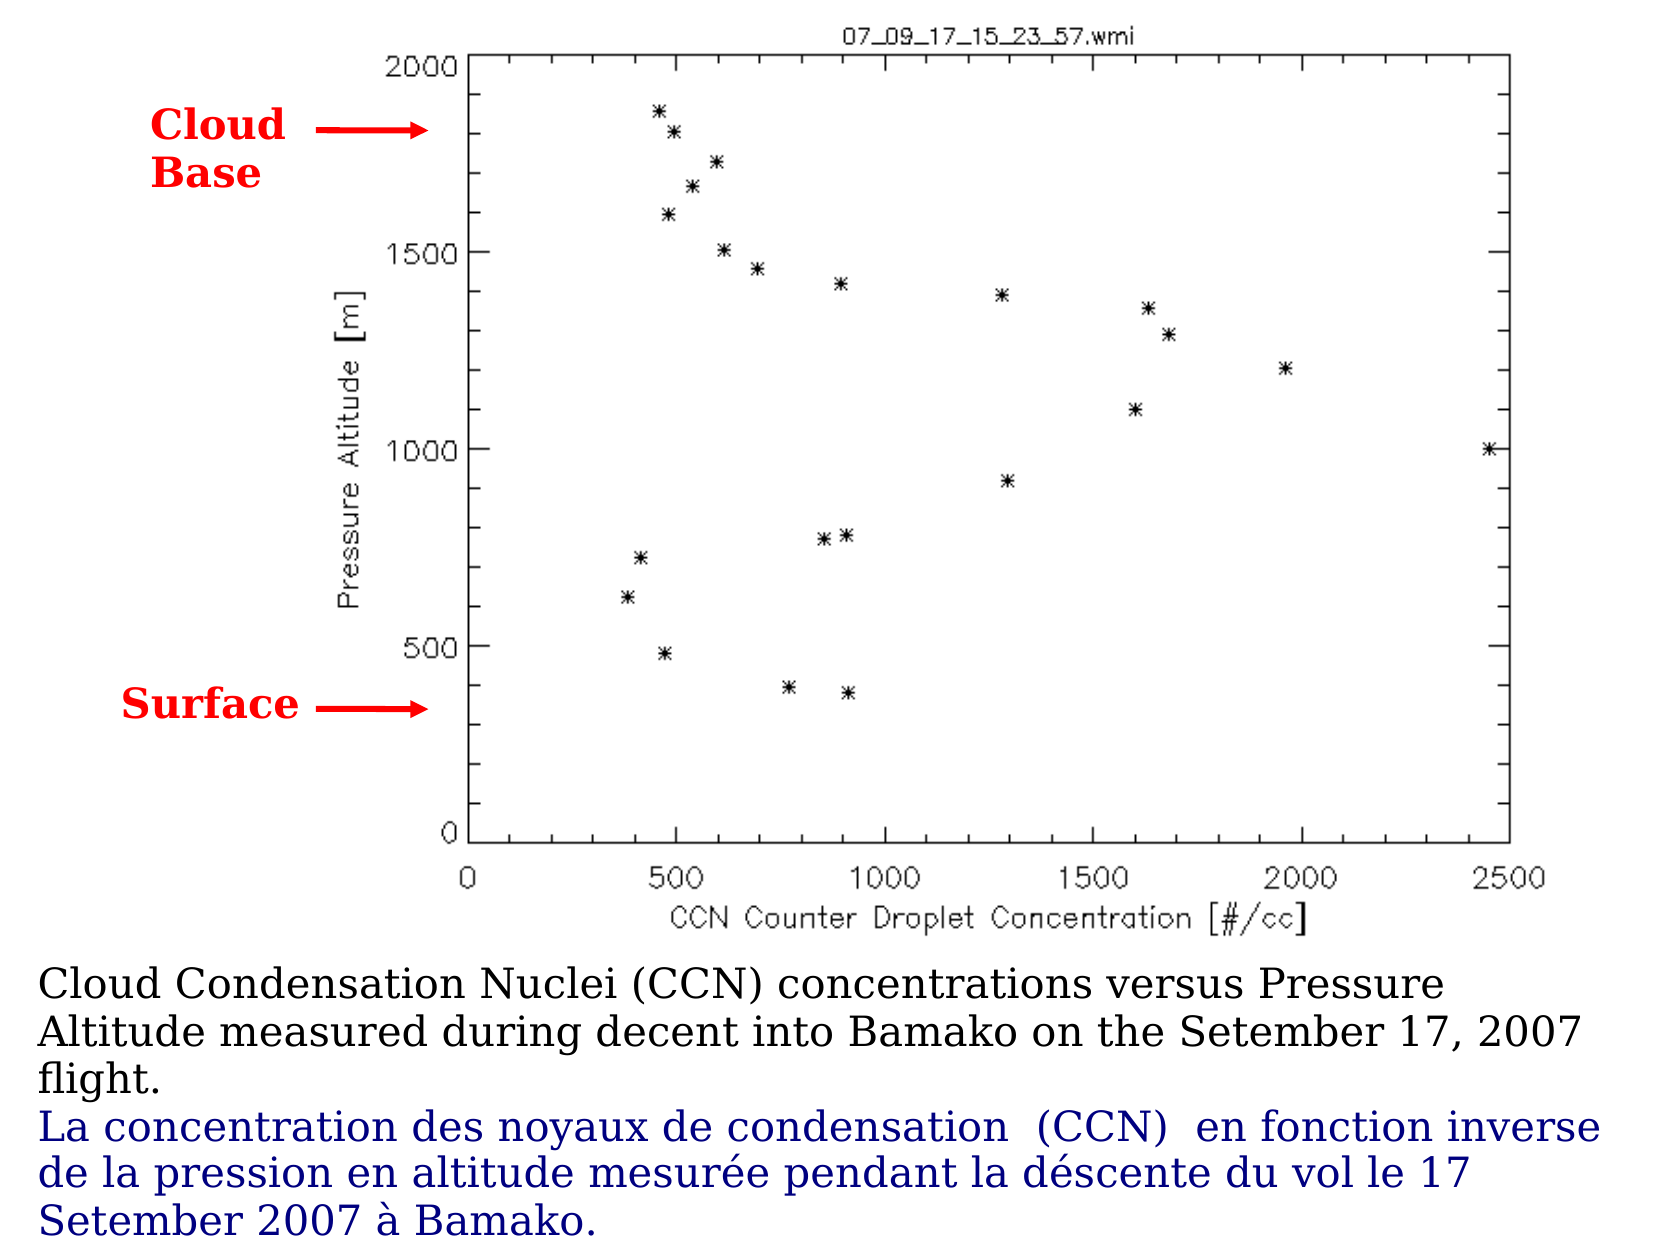

Cloud Base
Surface
# Cloud Condensation Nuclei (CCN) concentrations versus Pressure Altitude measured during decent into Bamako on the Setember 17, 2007 flight.
La concentration des noyaux de condensation (CCN) en fonction inverse de la pression en altitude mesurée pendant la déscente du vol le 17 Setember 2007 à Bamako.